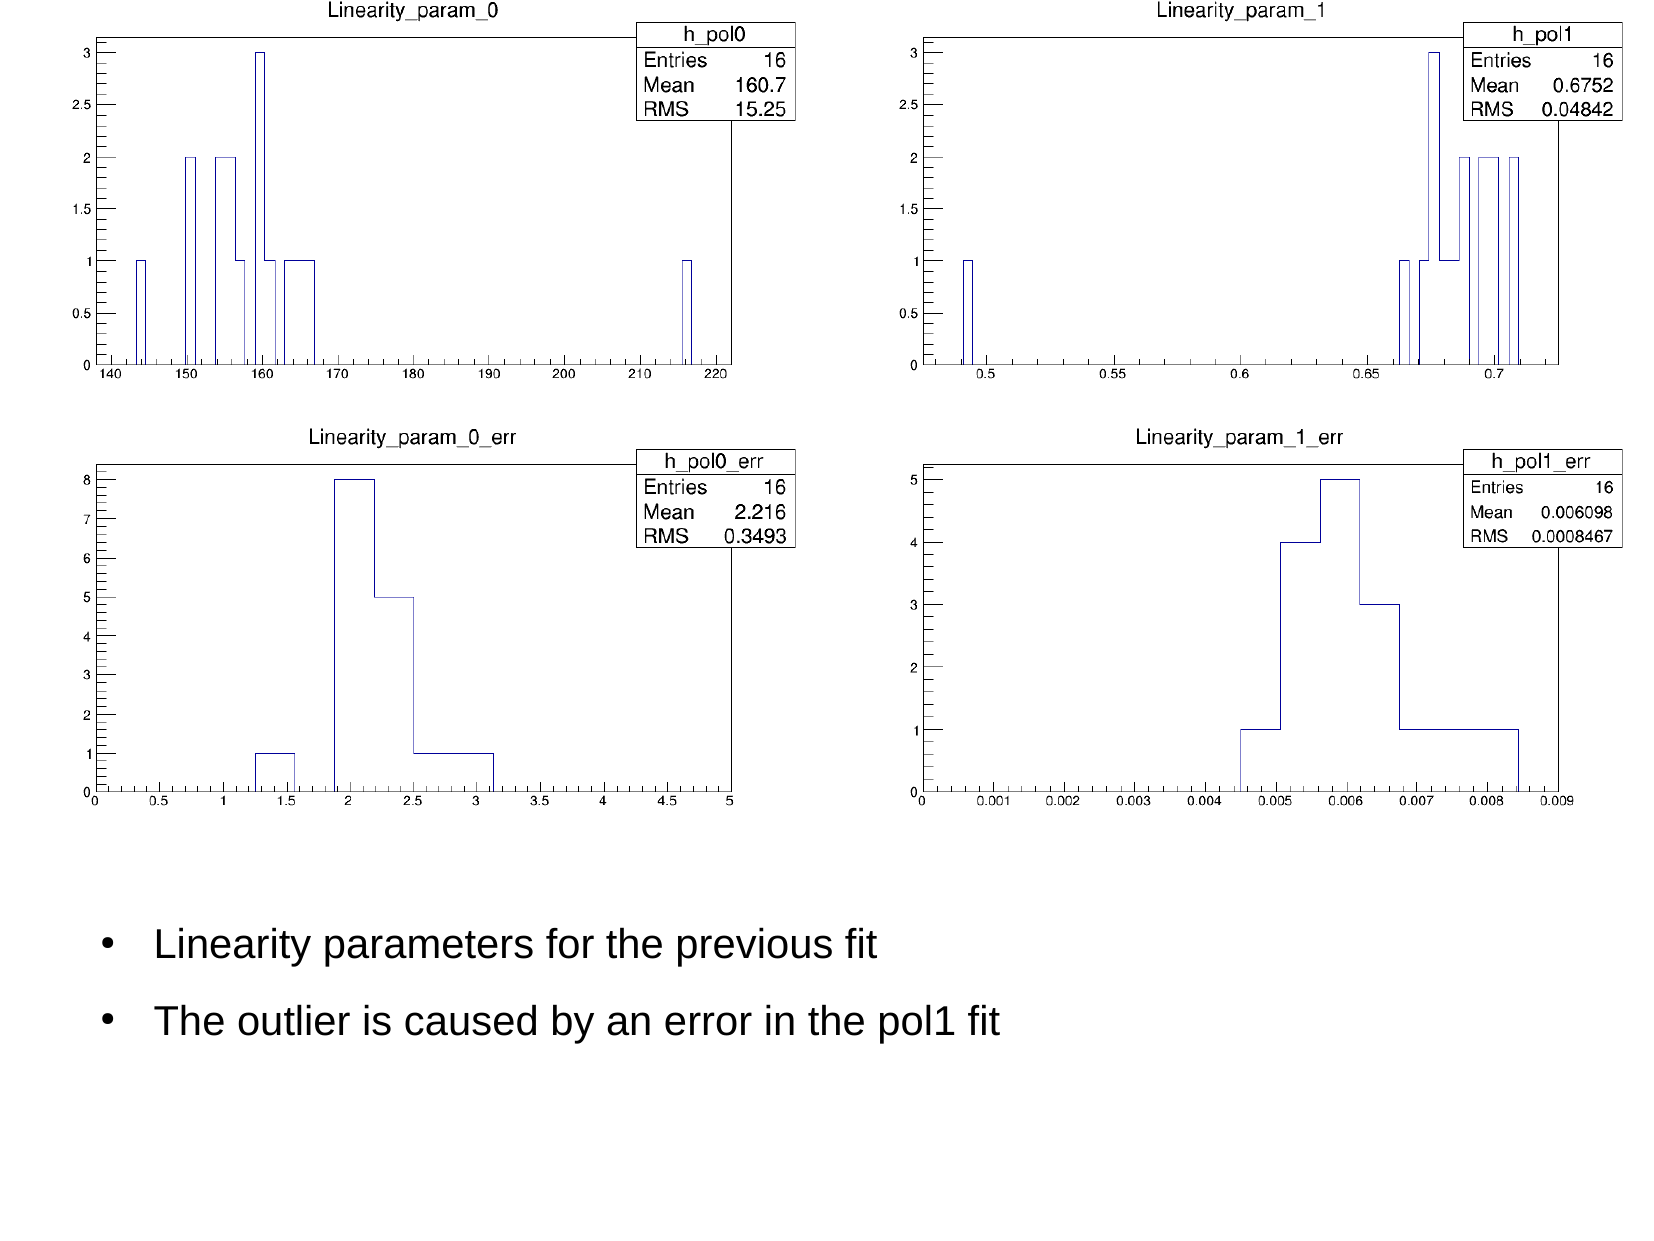

# Linearity parameters for the previous fit
The outlier is caused by an error in the pol1 fit